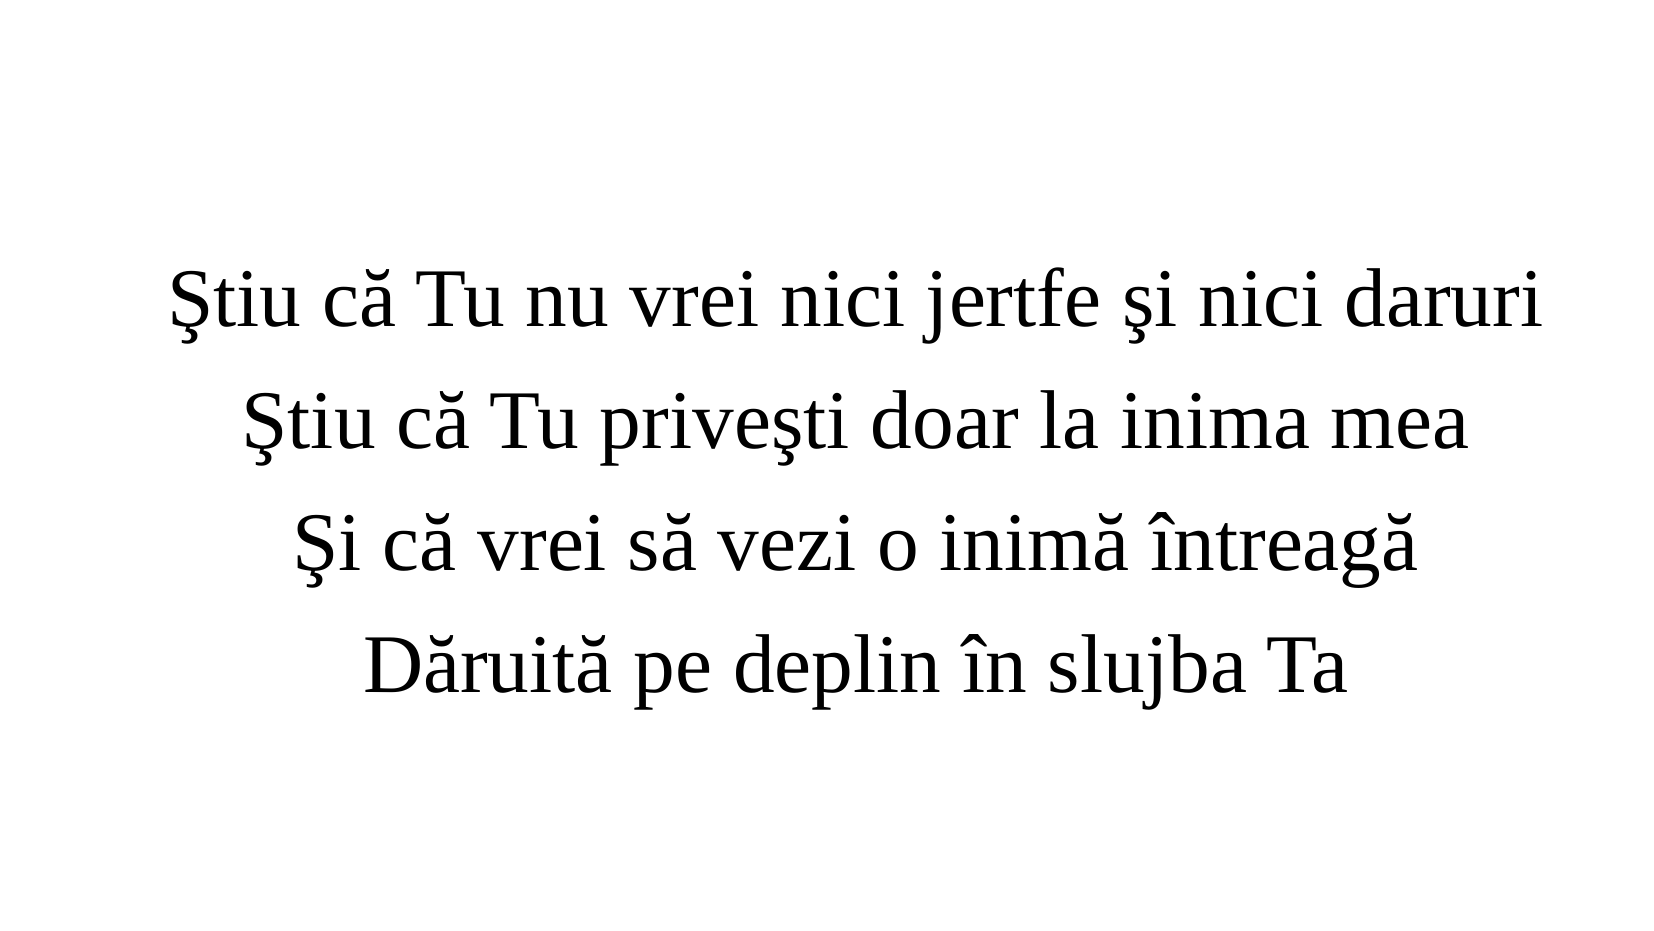

# Ştiu că Tu nu vrei nici jertfe şi nici daruri
Ştiu că Tu priveşti doar la inima mea
Şi că vrei să vezi o inimă întreagă
Dăruită pe deplin în slujba Ta